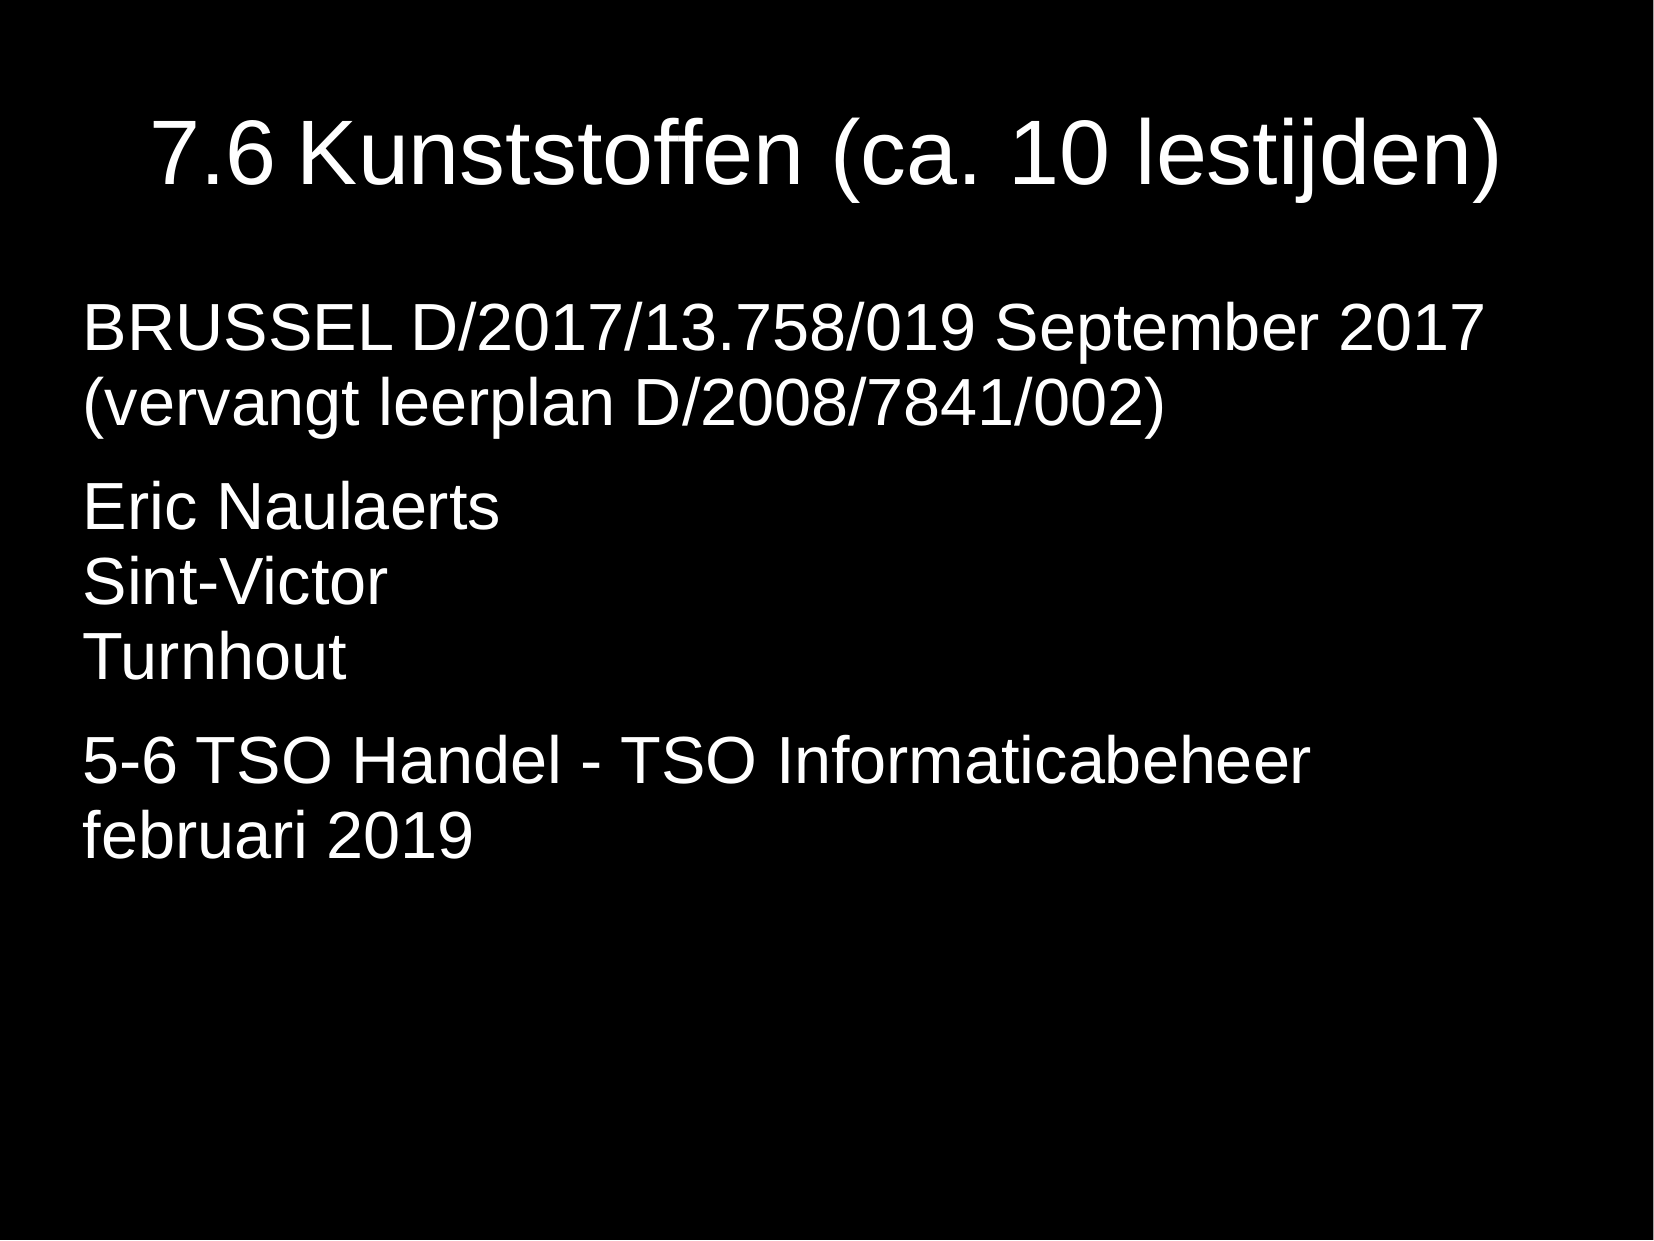

# 7.6	Kunststoffen (ca. 10 lestijden)
BRUSSEL D/2017/13.758/019 September 2017 (vervangt leerplan D/2008/7841/002)
Eric Naulaerts
Sint-Victor
Turnhout
5-6 TSO Handel - TSO Informaticabeheer
februari 2019